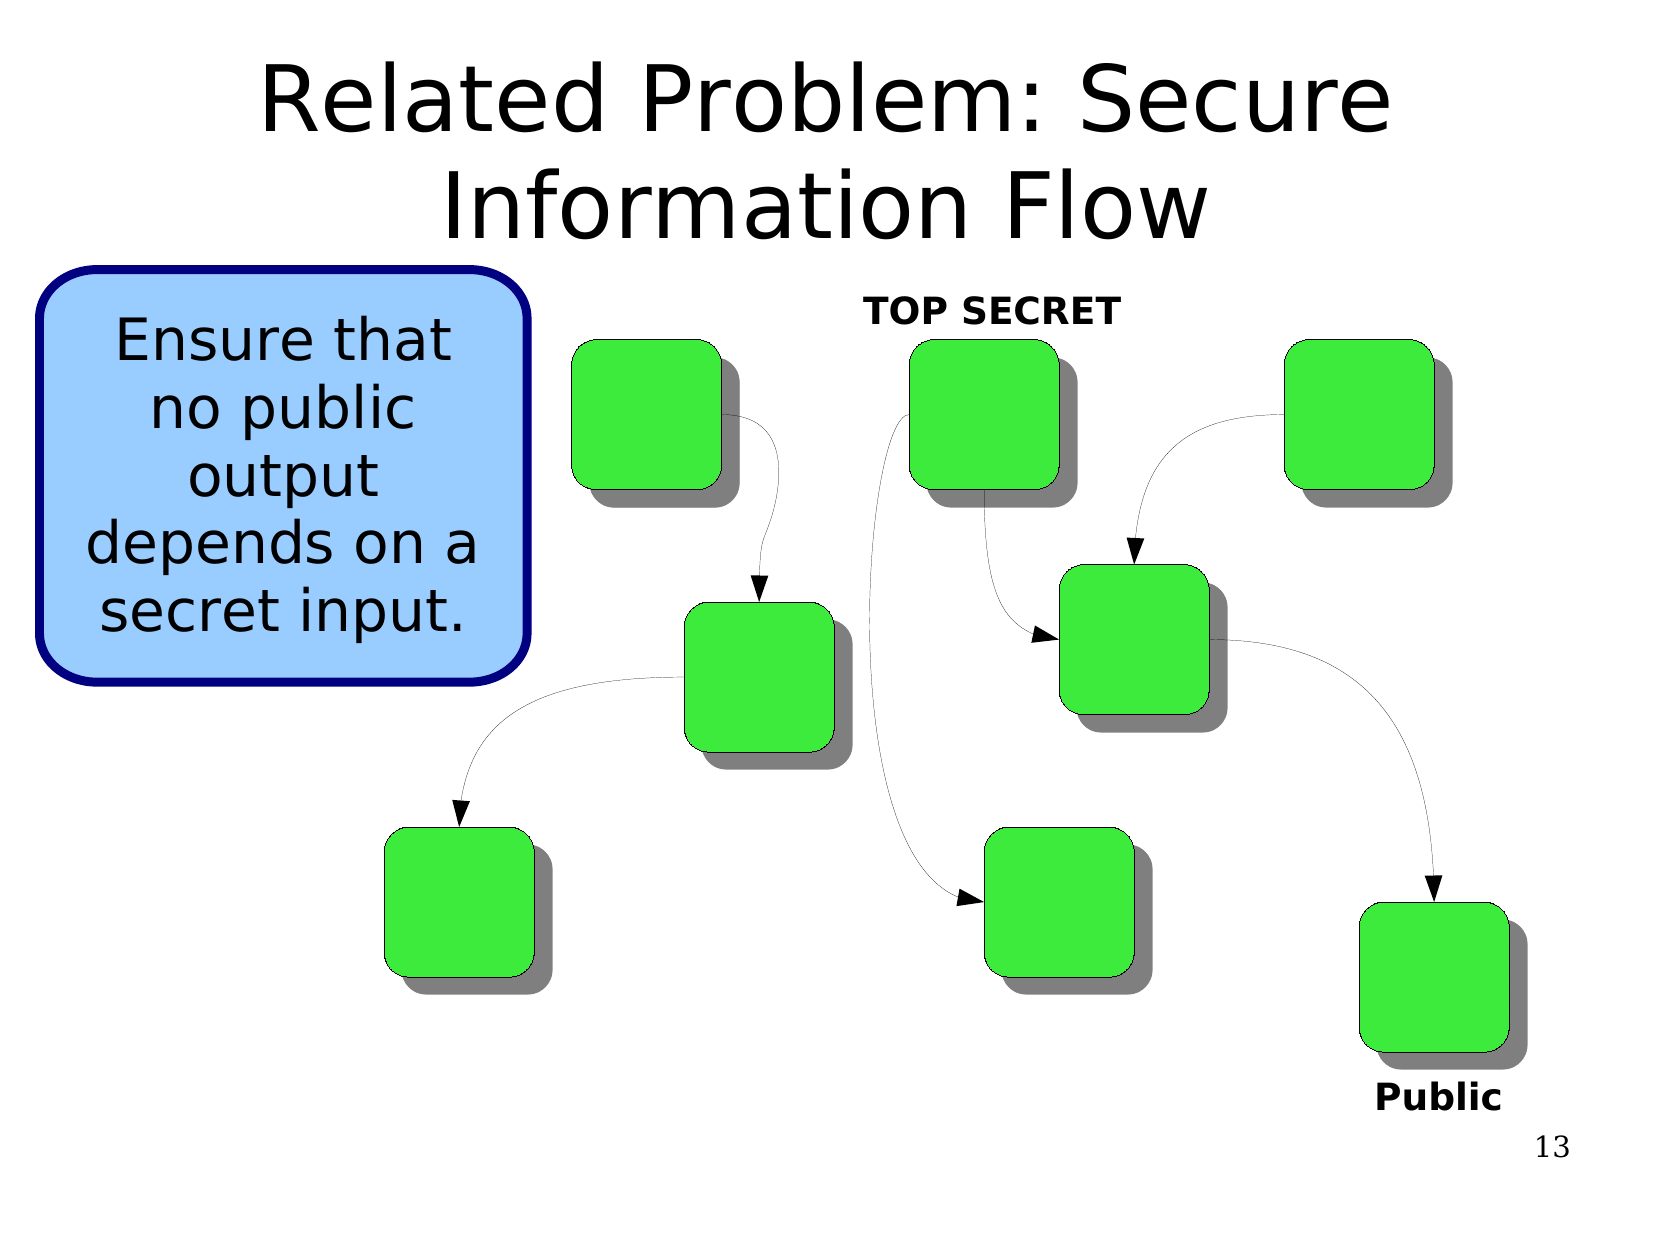

# Related Problem: Secure Information Flow
Ensure that no public output depends on a secret input.
TOP SECRET
Public
13